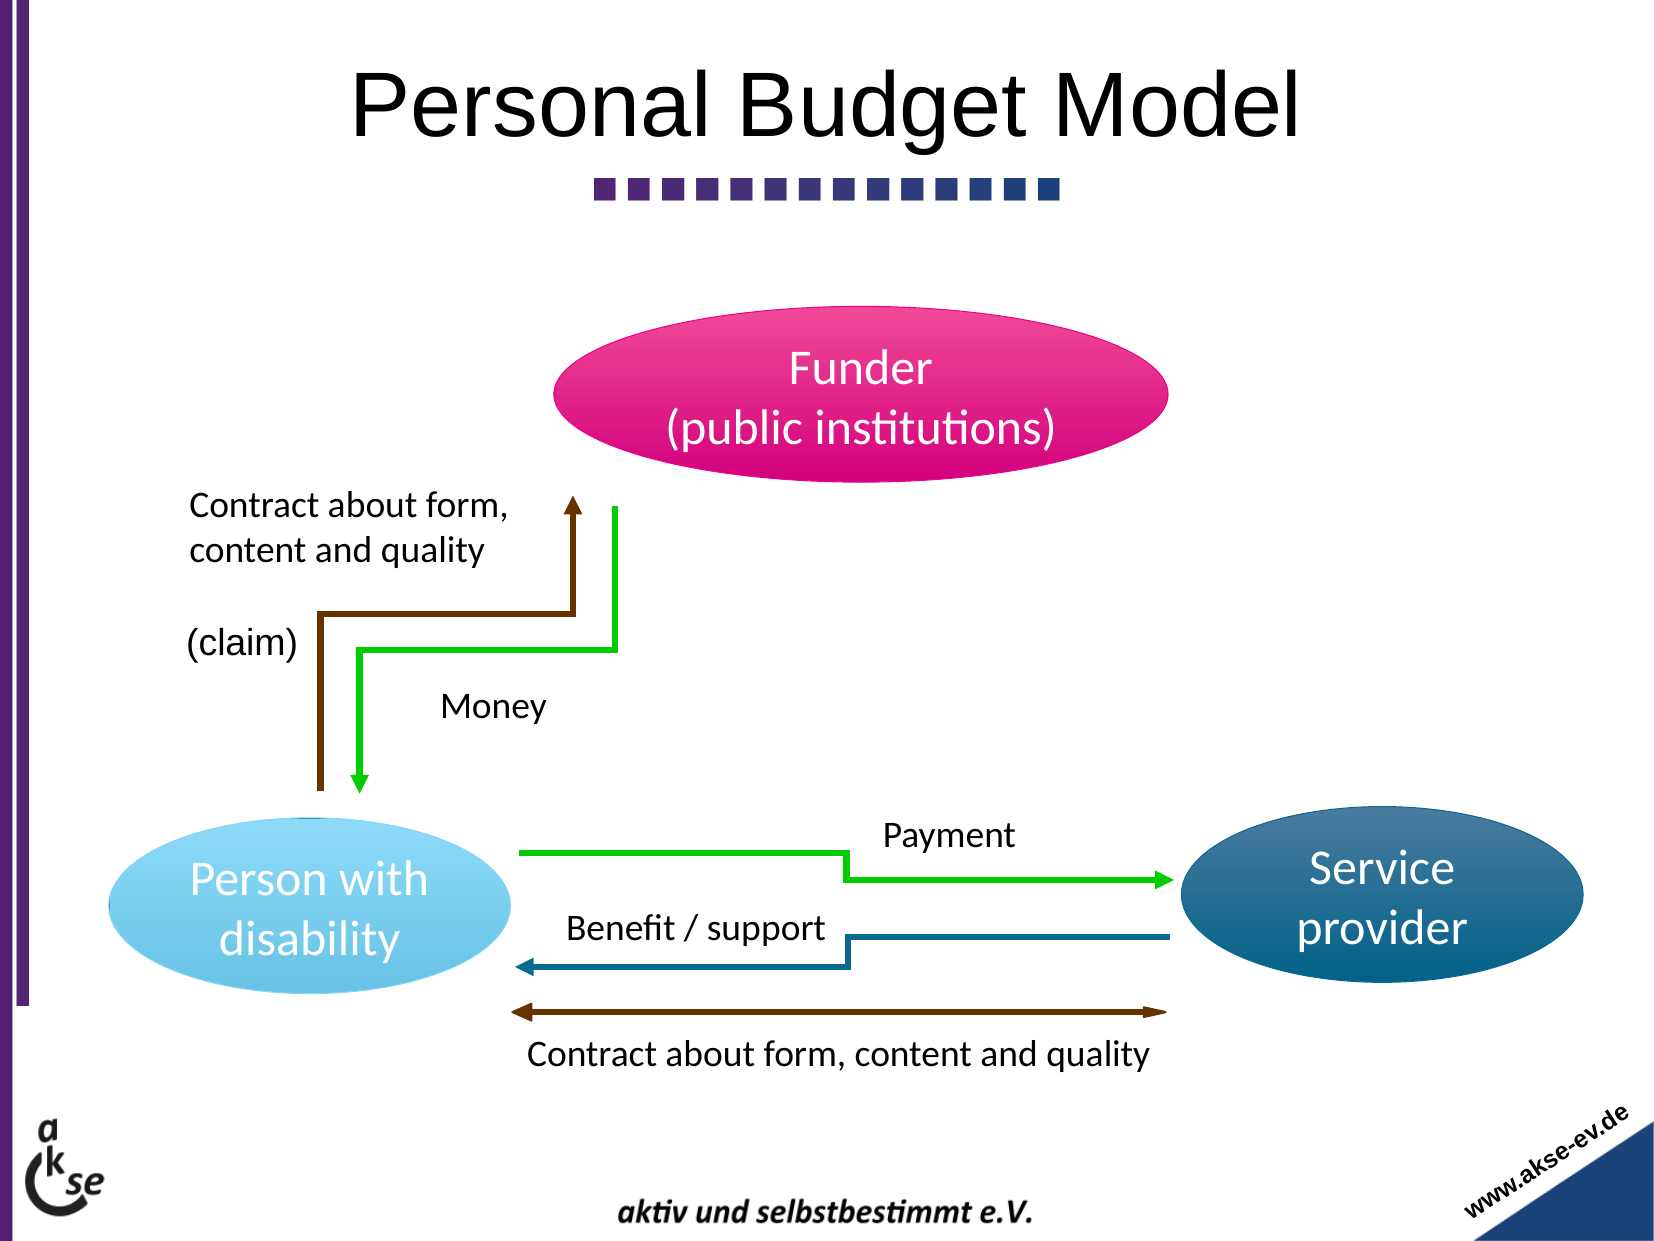

# Personal Budget Model
Funder
(public institutions)
Contract about form, content and quality
(claim)
Money
Payment
Service provider
Person with disability
Benefit / support
Contract about form, content and quality